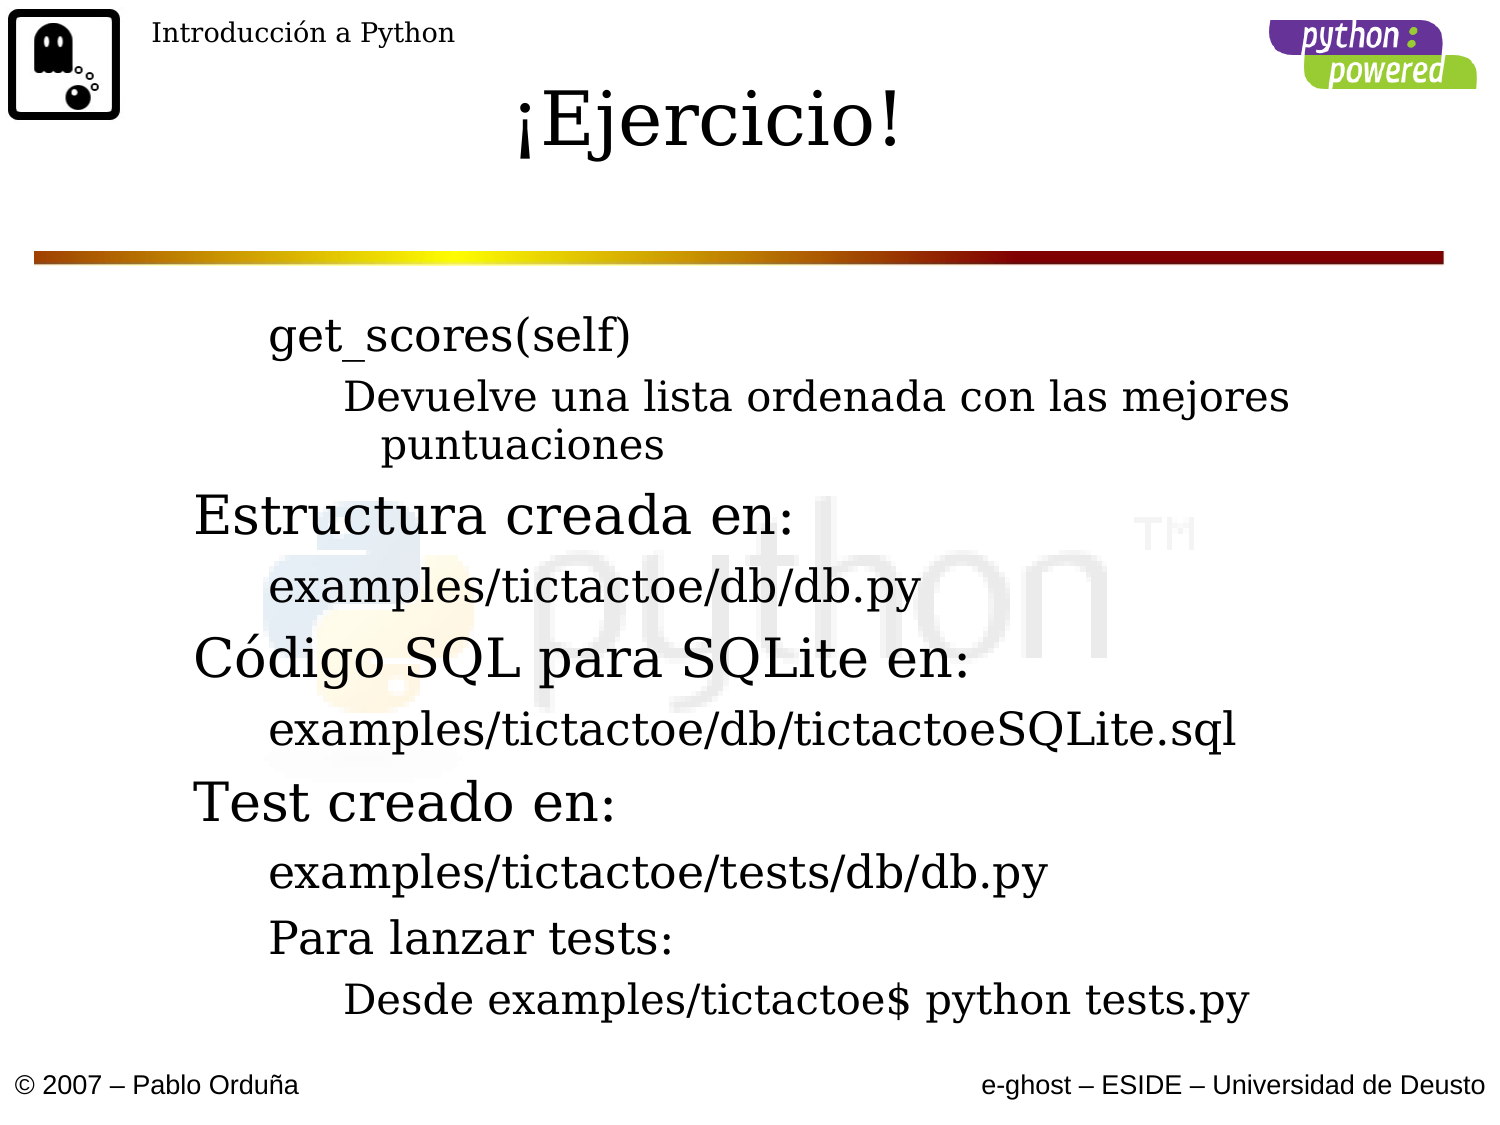

# ¡Ejercicio!
get_scores(self)
Devuelve una lista ordenada con las mejores puntuaciones
Estructura creada en:
examples/tictactoe/db/db.py
Código SQL para SQLite en:
examples/tictactoe/db/tictactoeSQLite.sql
Test creado en:
examples/tictactoe/tests/db/db.py
Para lanzar tests:
Desde examples/tictactoe$ python tests.py